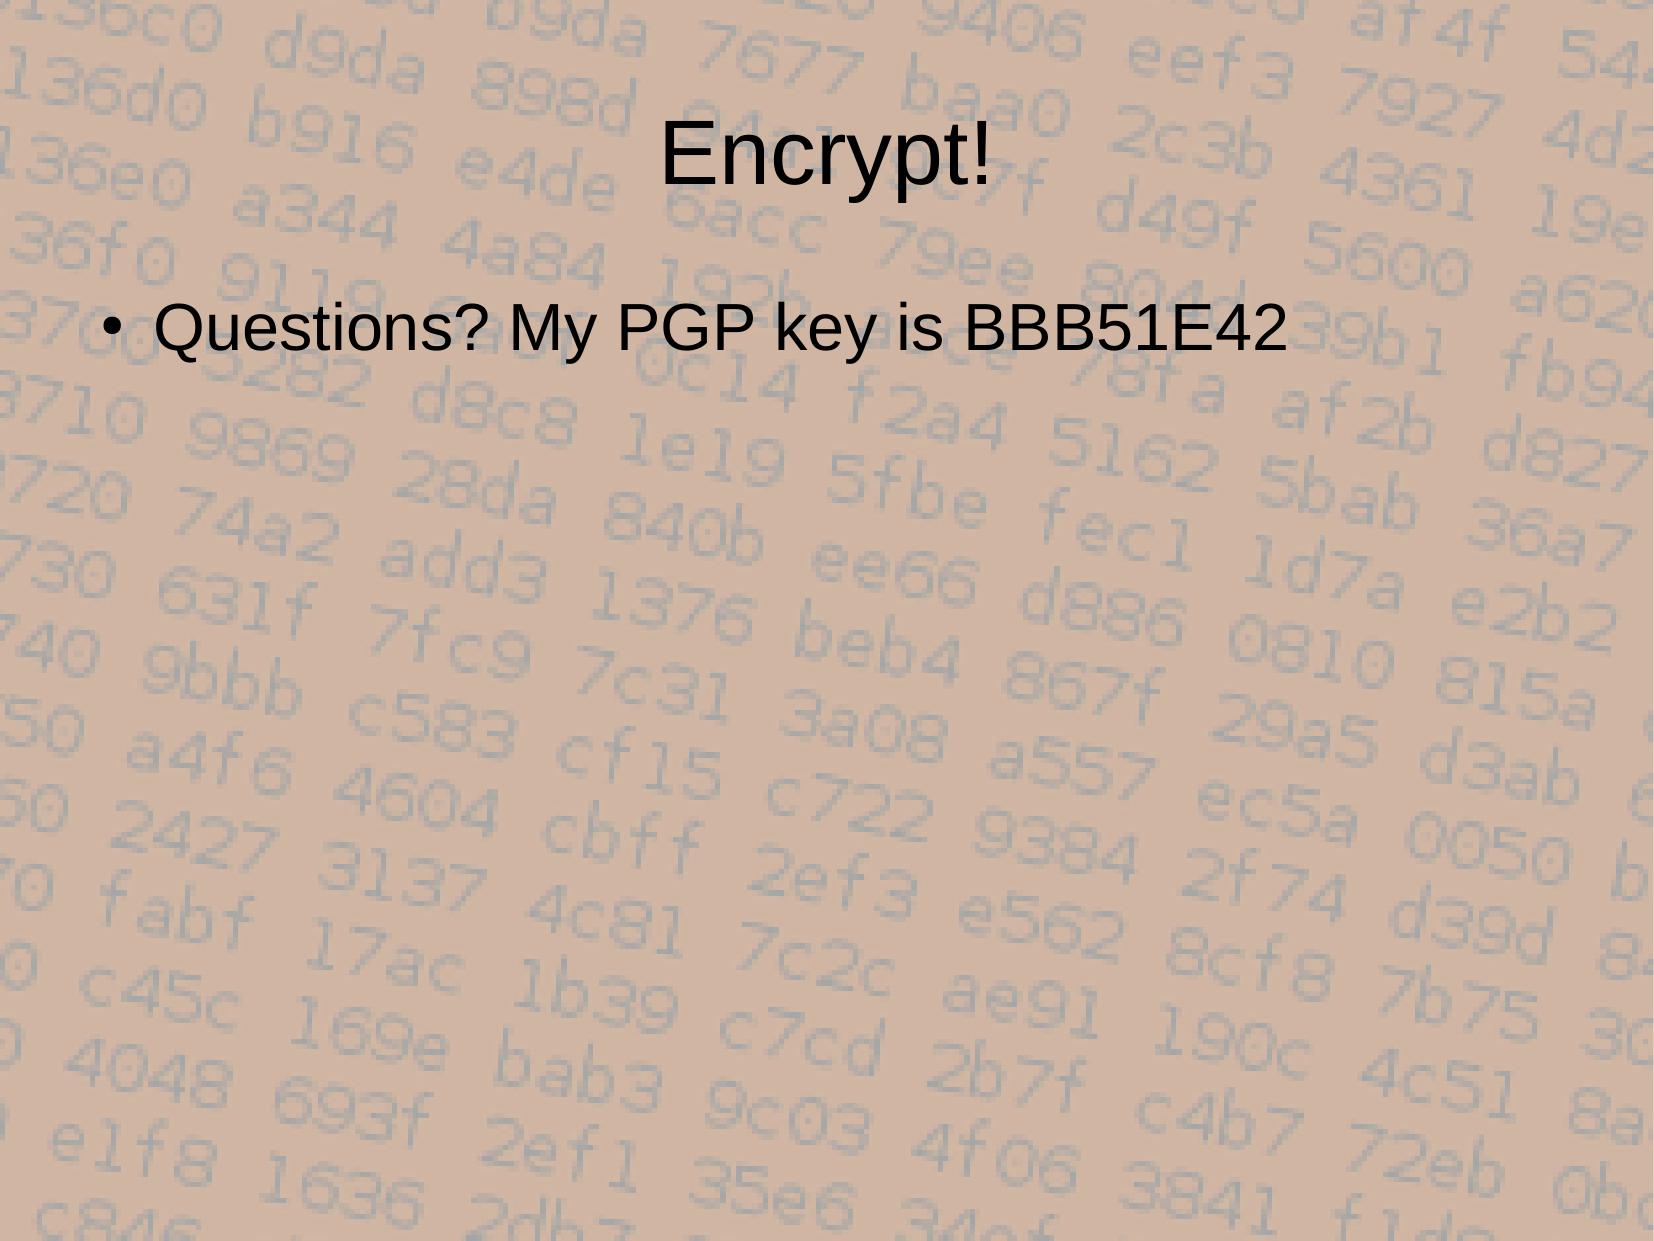

# Encrypt!
Questions? My PGP key is BBB51E42